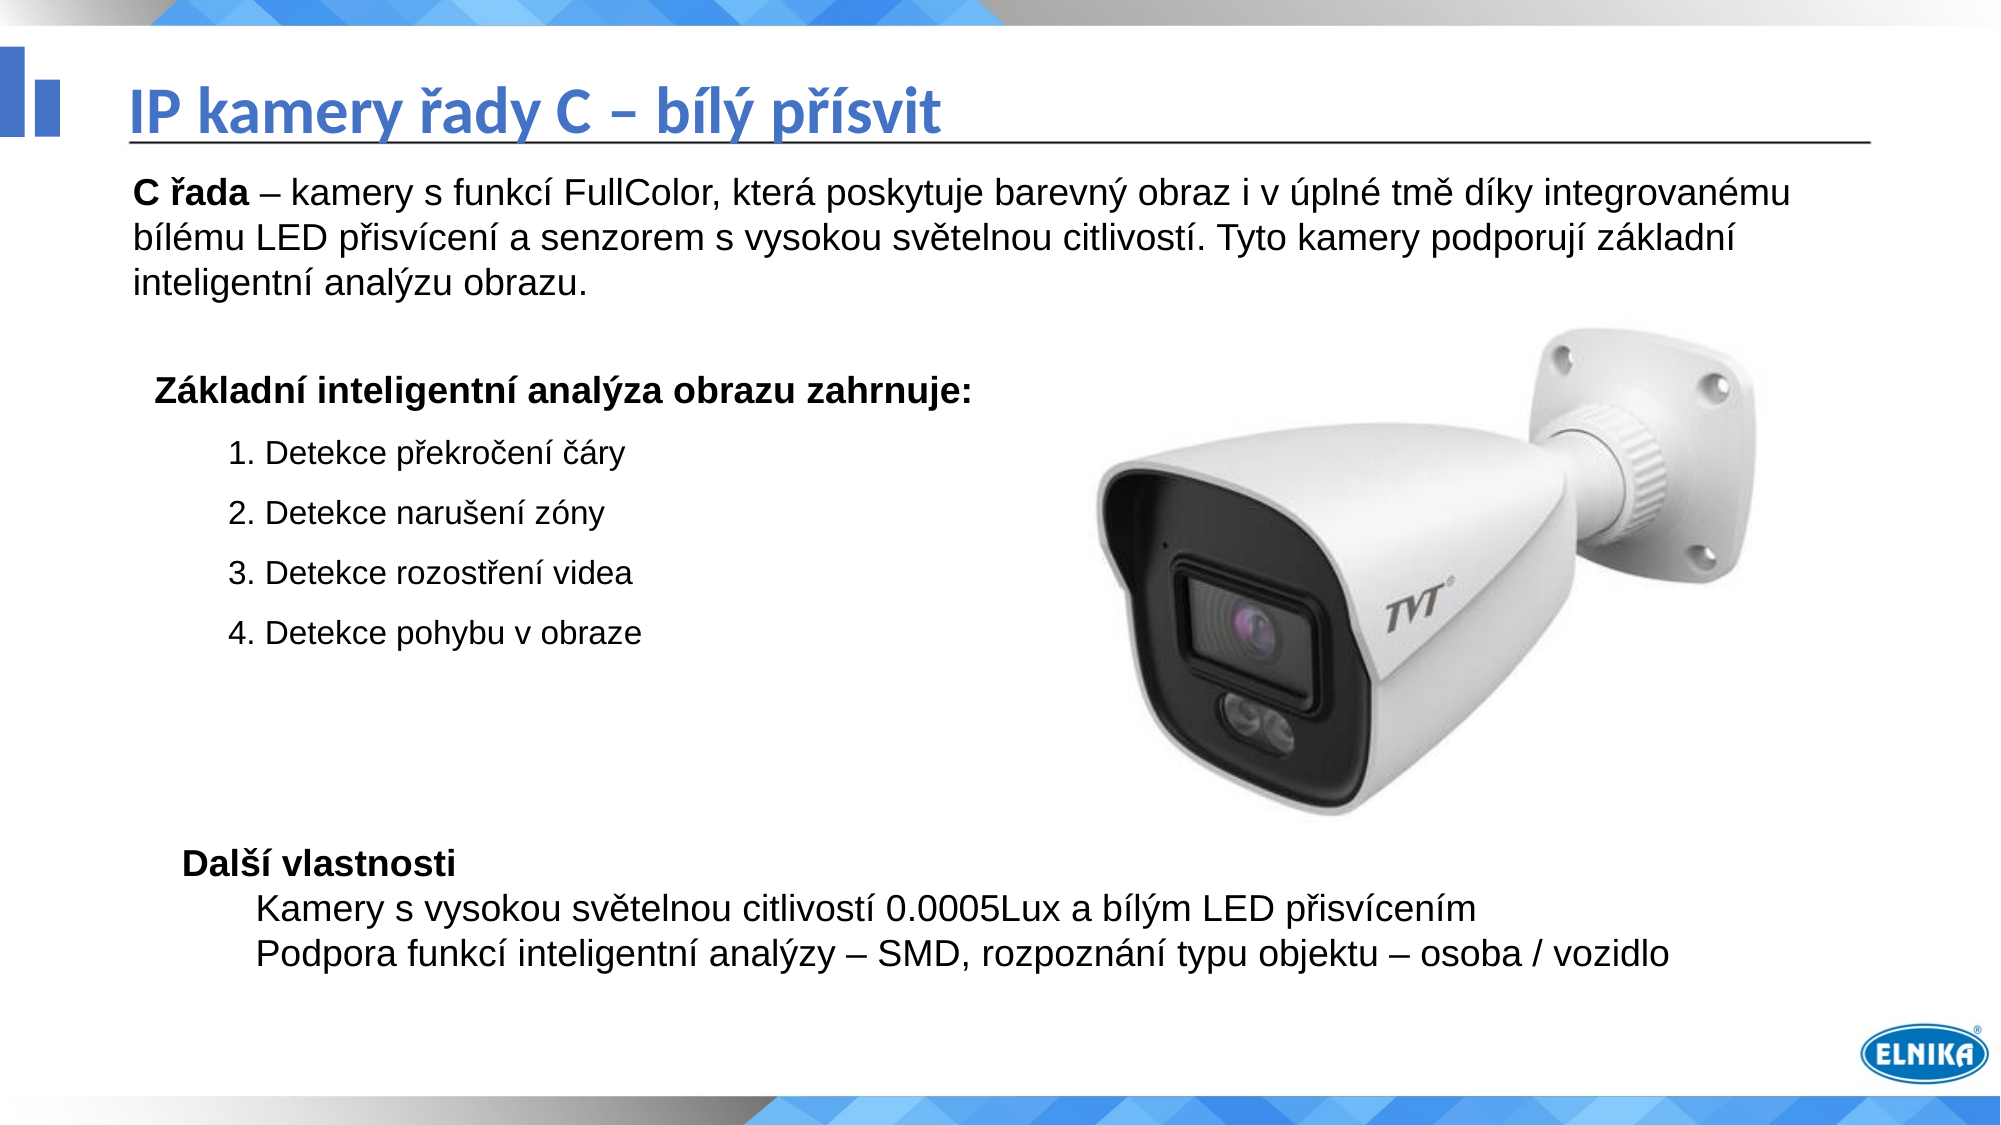

IP kamery řady C – bílý přísvit
C řada – kamery s funkcí FullColor, která poskytuje barevný obraz i v úplné tmě díky integrovanému bílému LED přisvícení a senzorem s vysokou světelnou citlivostí. Tyto kamery podporují základní inteligentní analýzu obrazu.
Základní inteligentní analýza obrazu zahrnuje:
	1. Detekce překročení čáry
	2. Detekce narušení zóny
	3. Detekce rozostření videa
	4. Detekce pohybu v obraze
Další vlastnosti
	Kamery s vysokou světelnou citlivostí 0.0005Lux a bílým LED přisvícením
	Podpora funkcí inteligentní analýzy – SMD, rozpoznání typu objektu – osoba / vozidlo